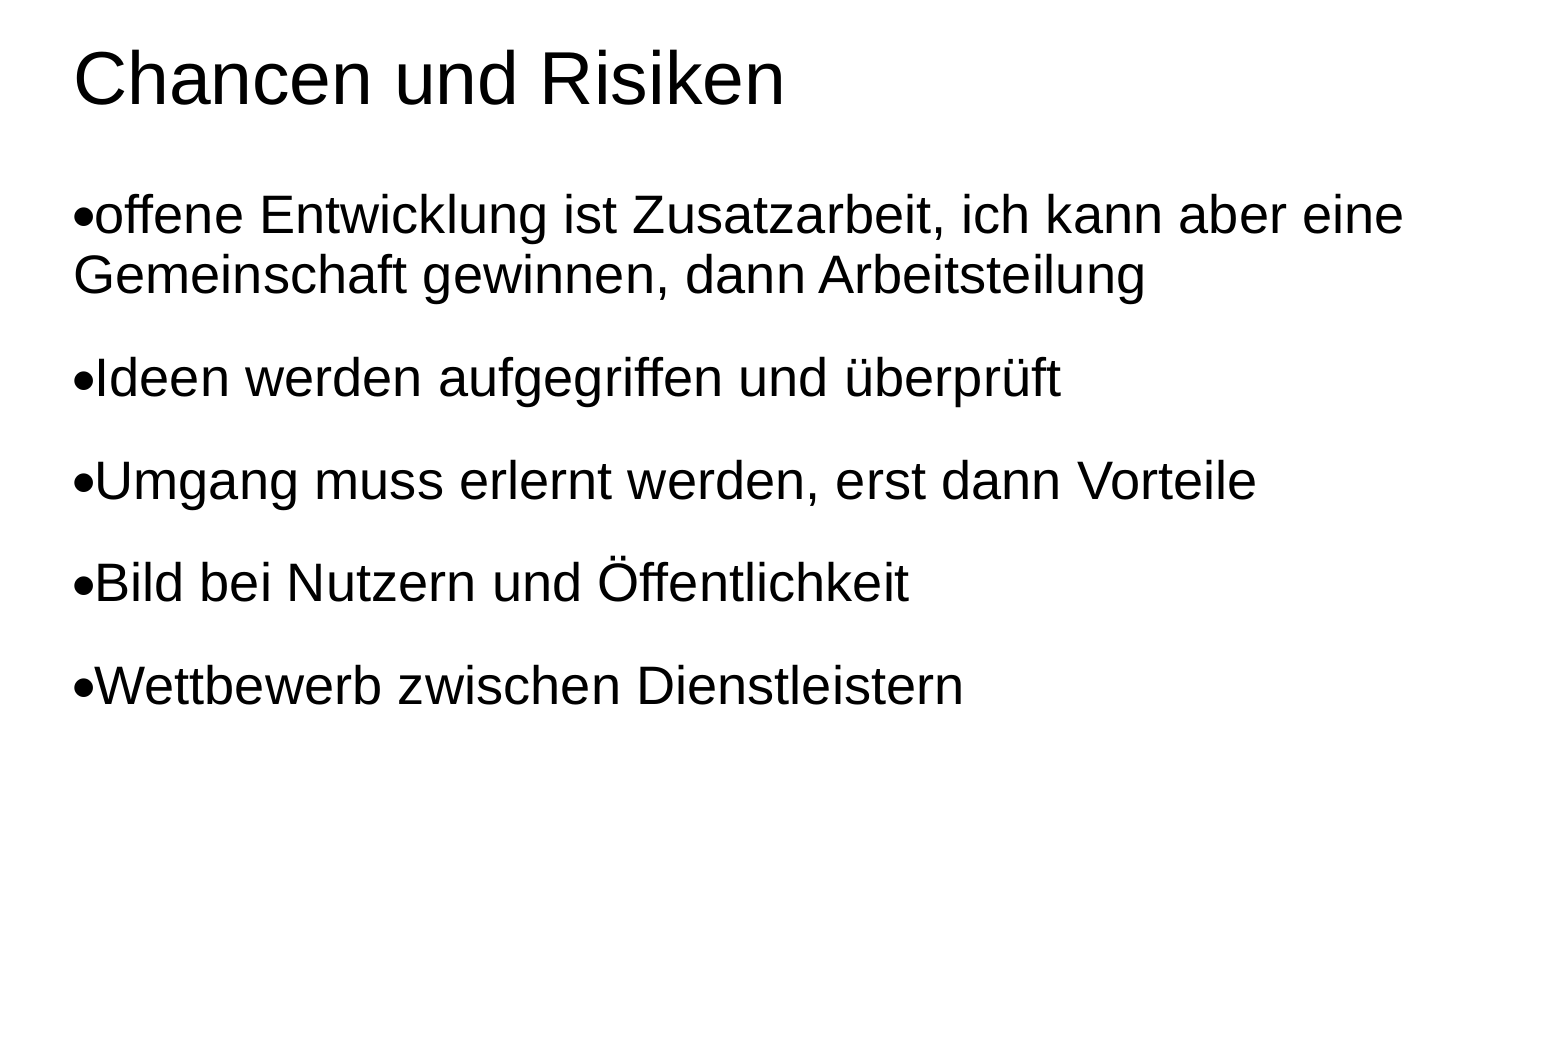

Chancen und Risiken
offene Entwicklung ist Zusatzarbeit, ich kann aber eine Gemeinschaft gewinnen, dann Arbeitsteilung
Ideen werden aufgegriffen und überprüft
Umgang muss erlernt werden, erst dann Vorteile
Bild bei Nutzern und Öffentlichkeit
Wettbewerb zwischen Dienstleistern